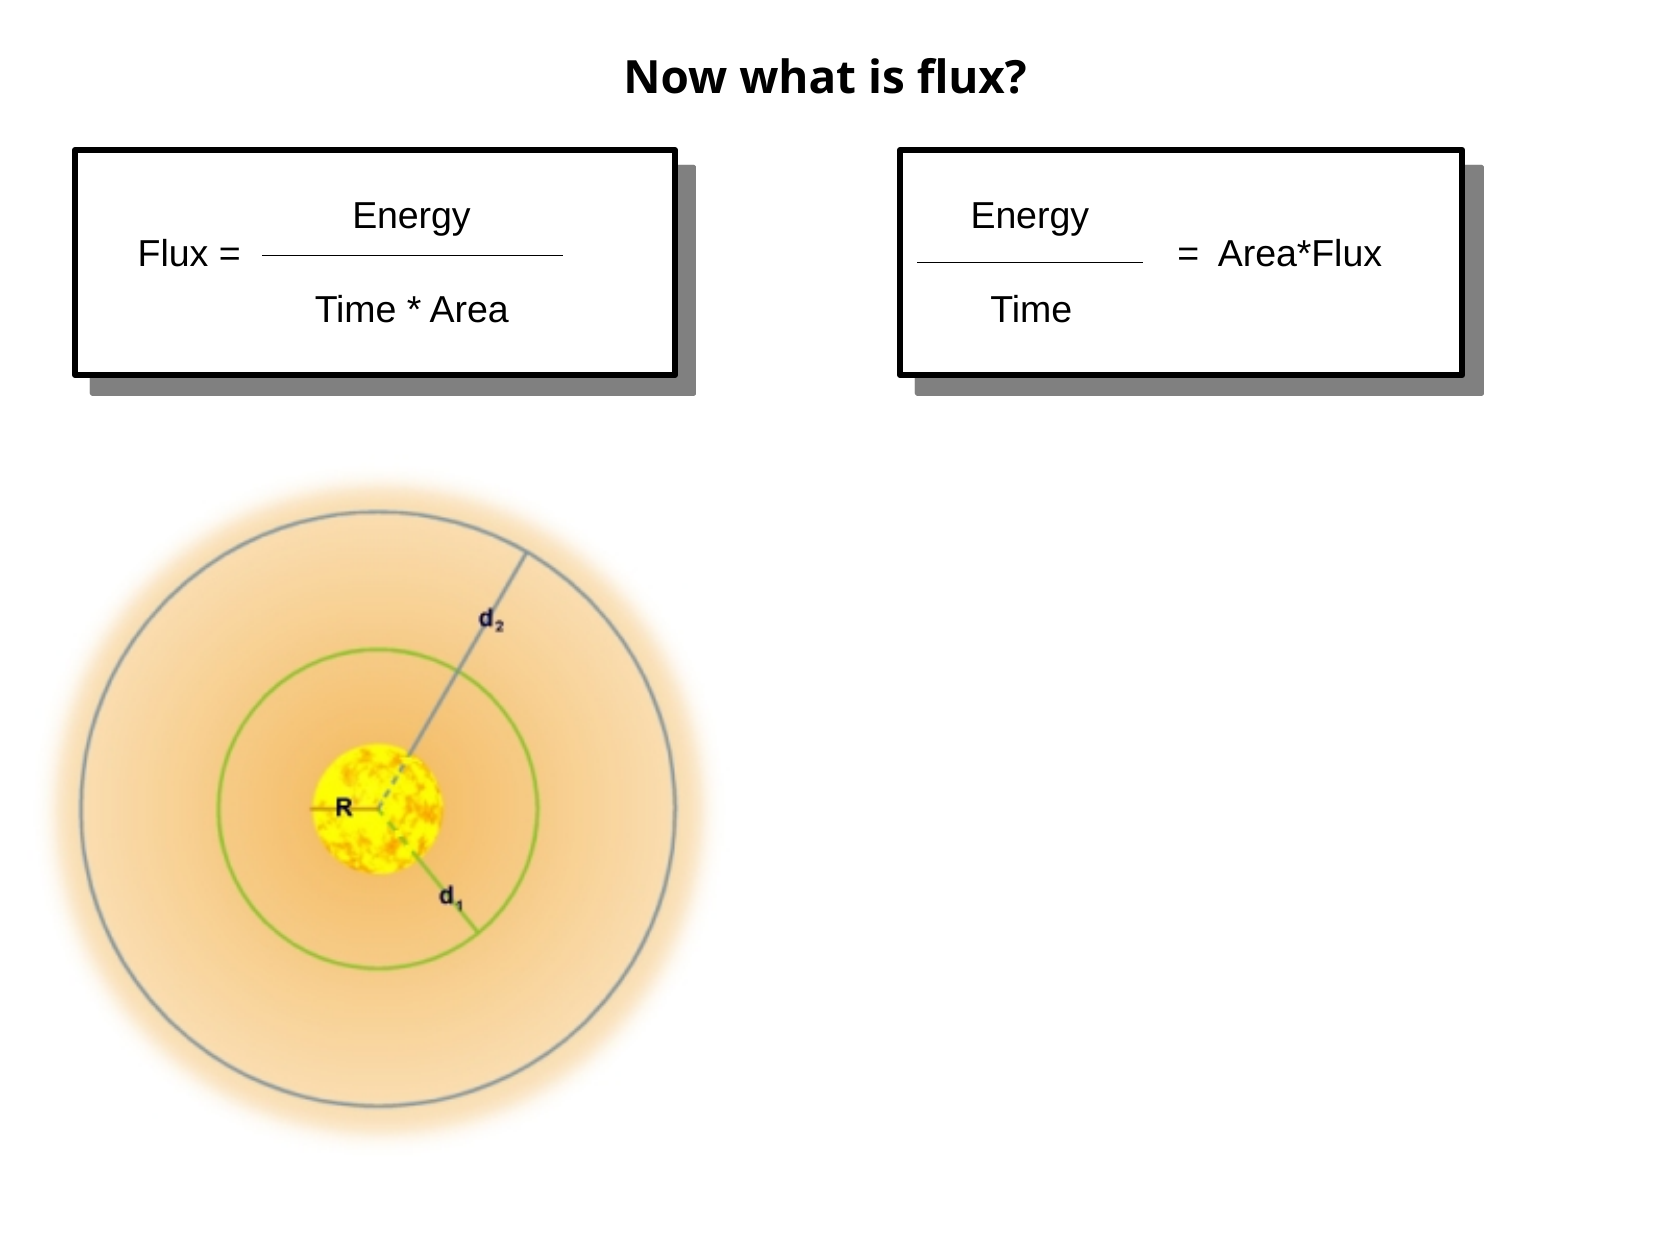

Now what is flux?
Energy
Energy
 Flux =
= Area*Flux
Time * Area
Time